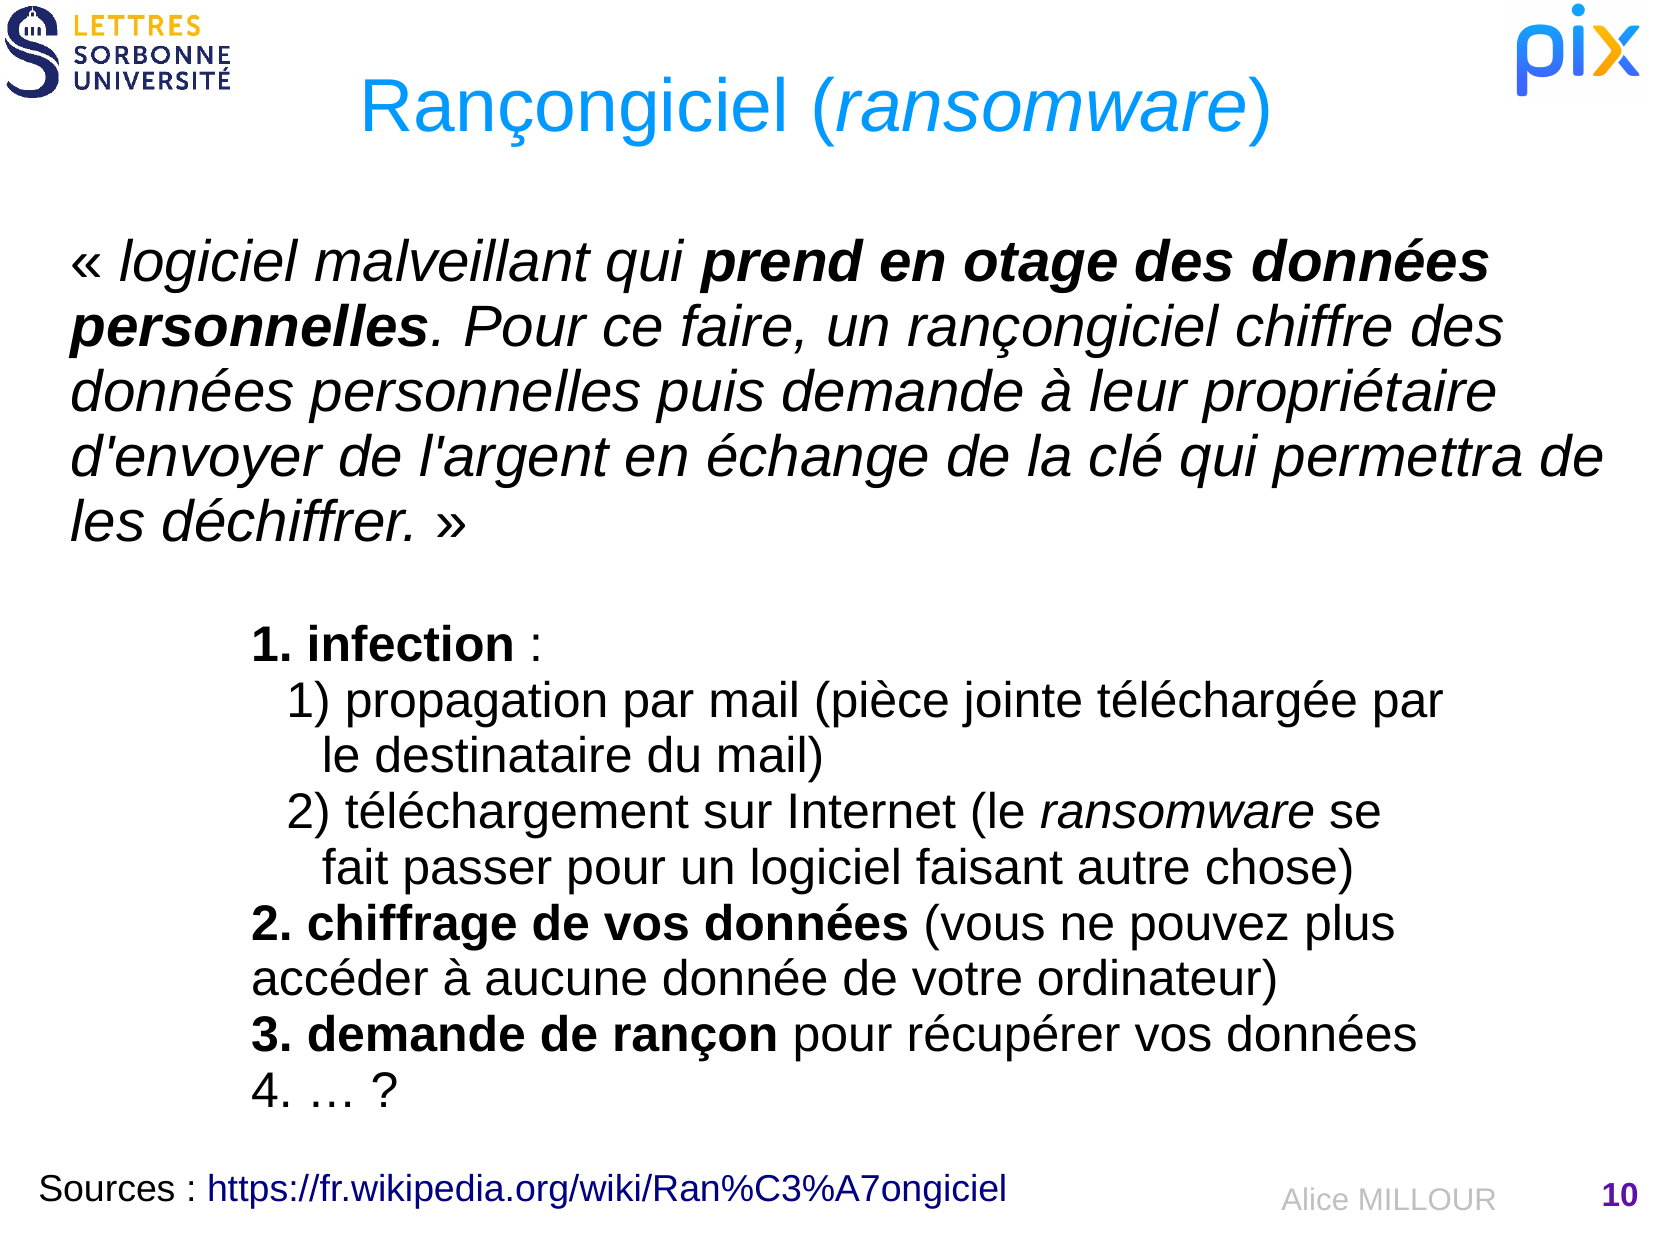

# Rançongiciel (ransomware)
« logiciel malveillant qui prend en otage des données personnelles. Pour ce faire, un rançongiciel chiffre des données personnelles puis demande à leur propriétaire d'envoyer de l'argent en échange de la clé qui permettra de les déchiffrer. »
1. infection :
 propagation par mail (pièce jointe téléchargée par le destinataire du mail)
 téléchargement sur Internet (le ransomware se fait passer pour un logiciel faisant autre chose)
2. chiffrage de vos données (vous ne pouvez plus accéder à aucune donnée de votre ordinateur)
3. demande de rançon pour récupérer vos données
4. … ?
Sources : https://fr.wikipedia.org/wiki/Ran%C3%A7ongiciel